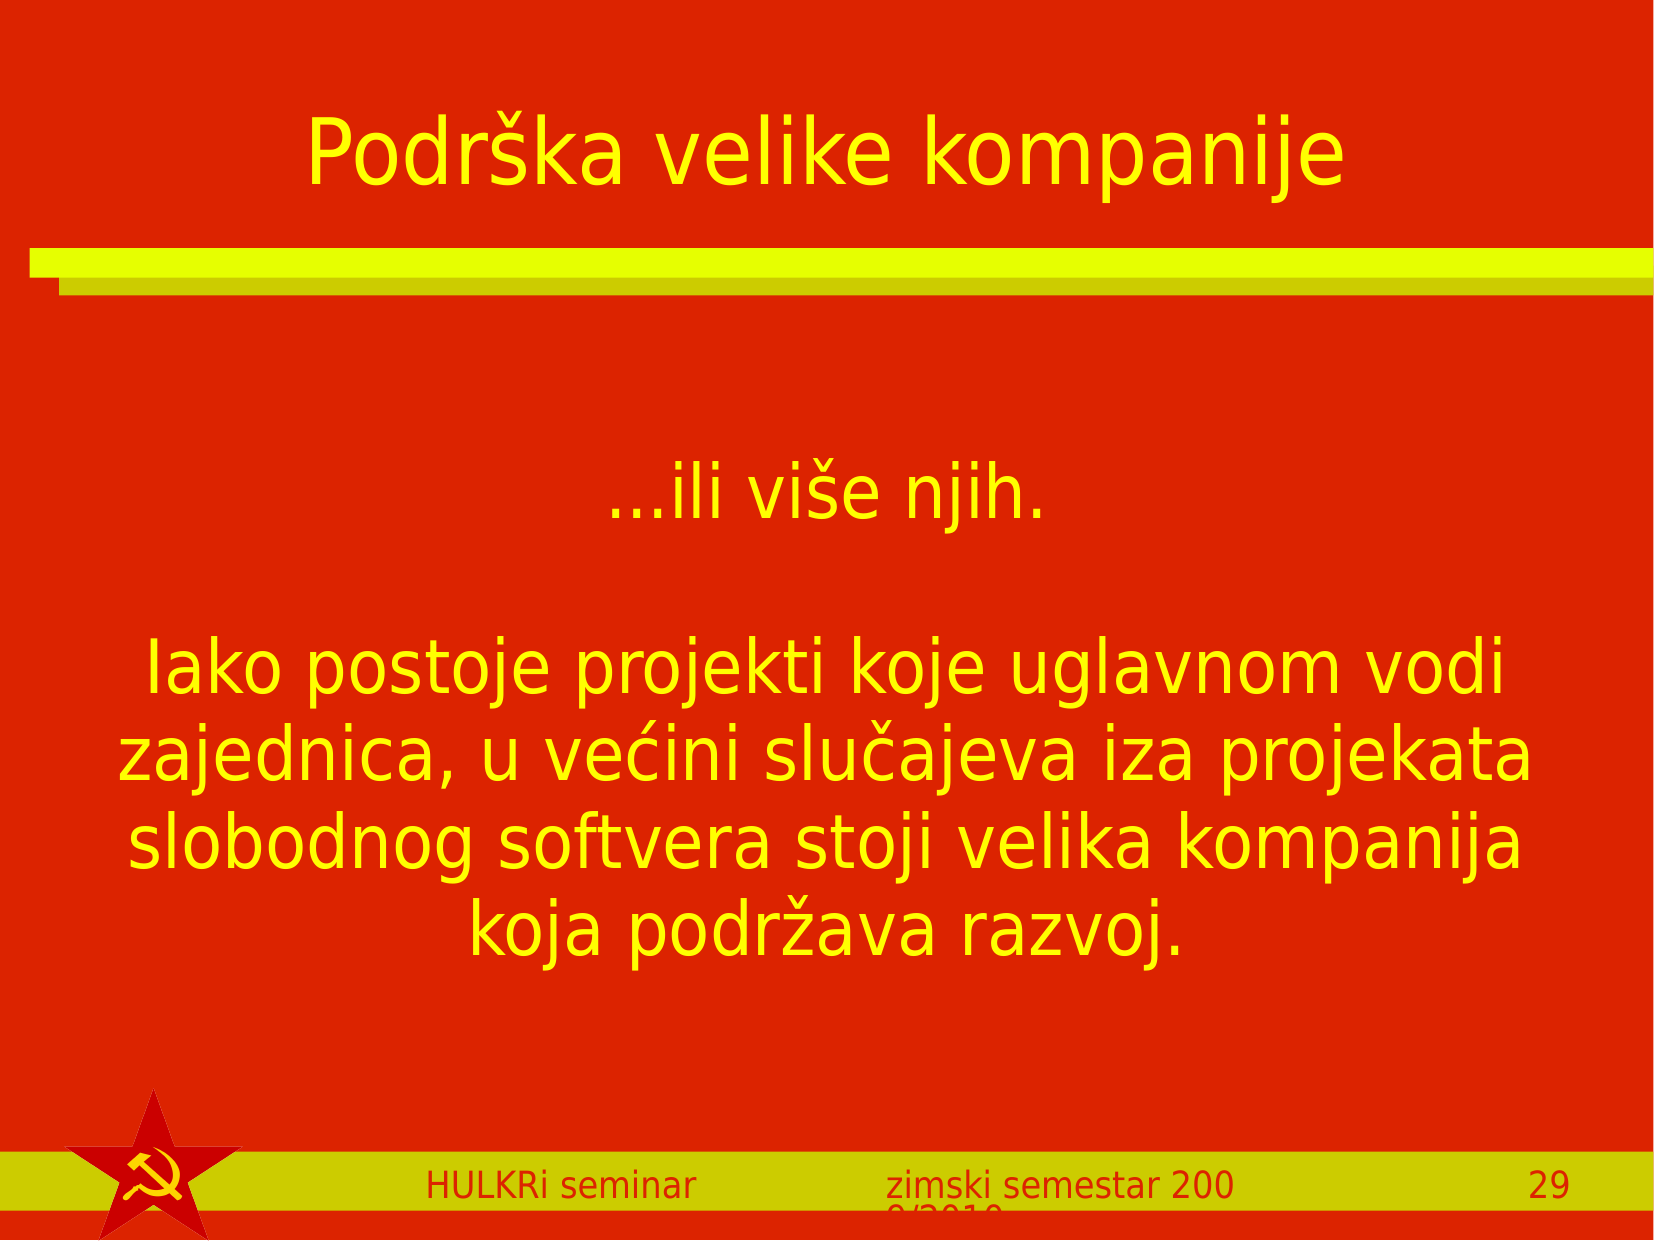

# Podrška velike kompanije
...ili više njih.
Iako postoje projekti koje uglavnom vodi zajednica, u većini slučajeva iza projekata slobodnog softvera stoji velika kompanija koja podržava razvoj.
HULKRi seminar
zimski semestar 2009/2010.
29